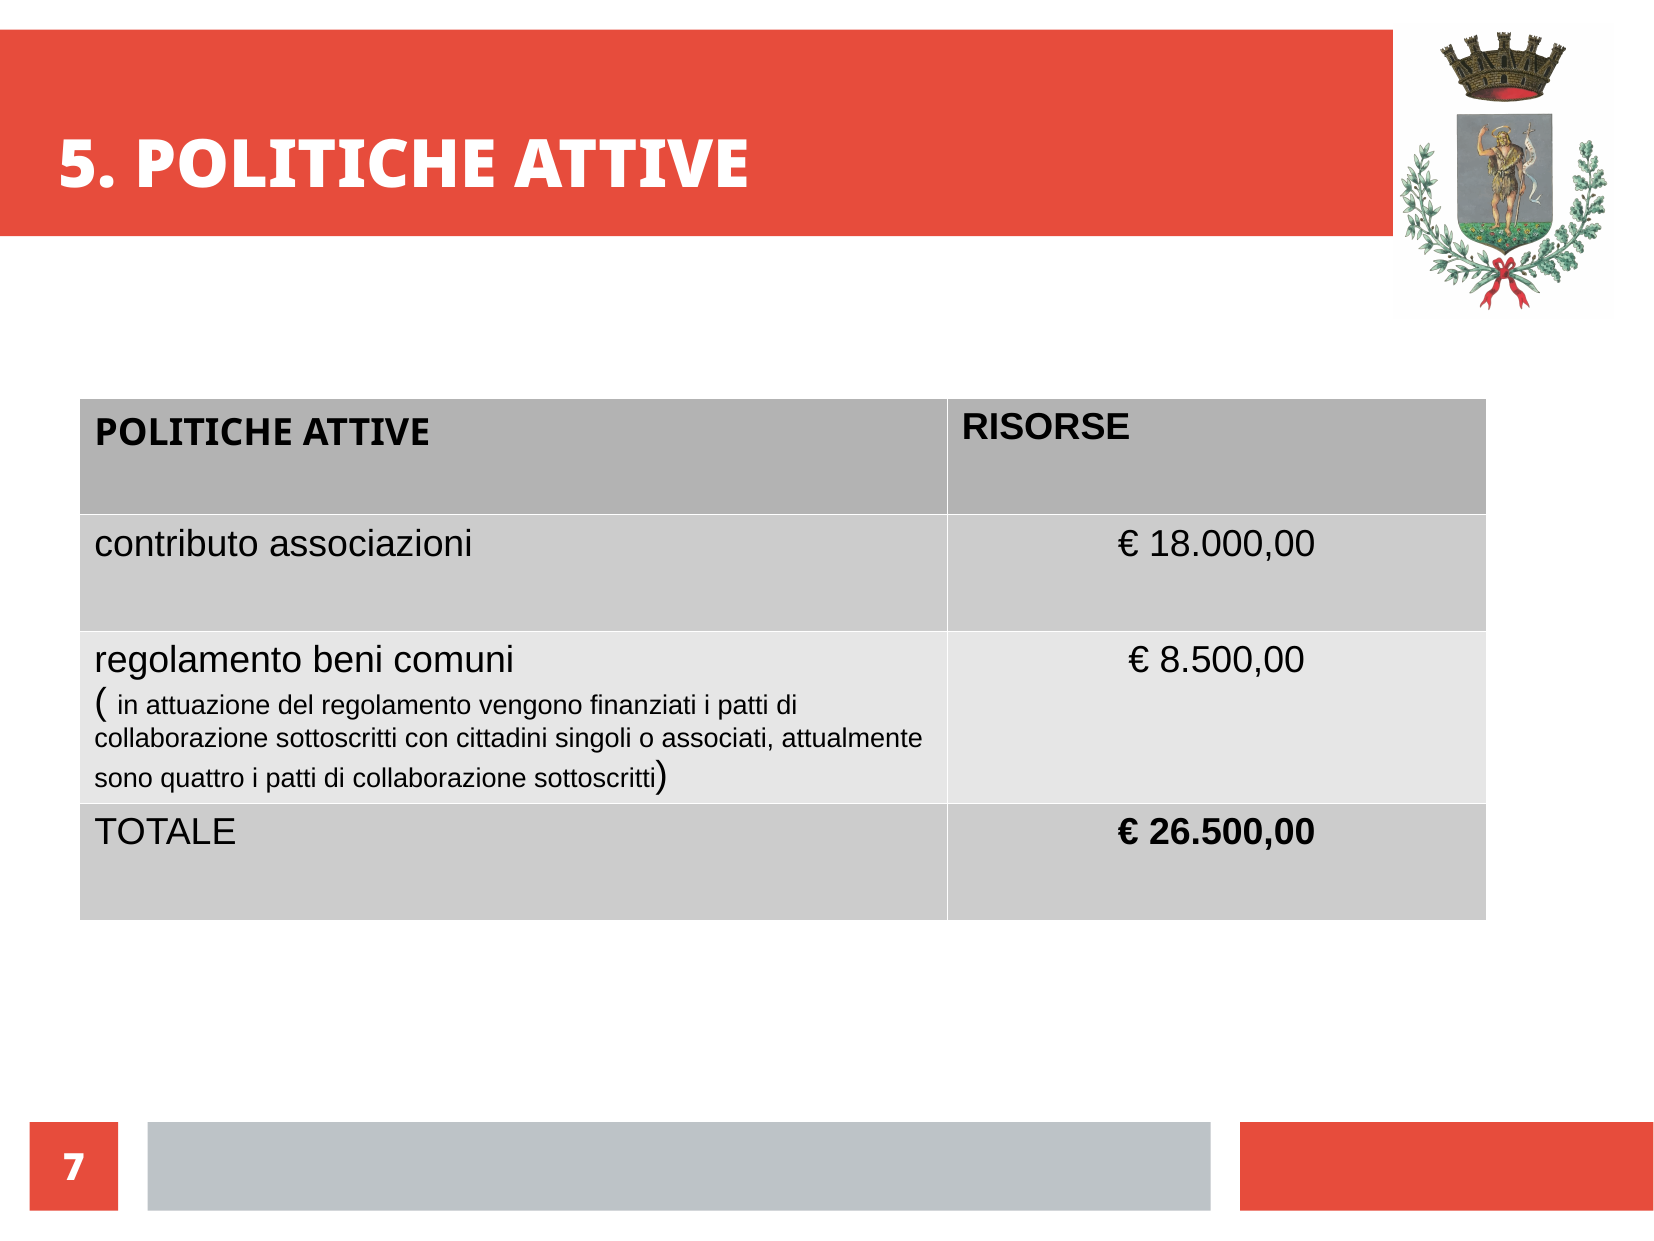

# 5. POLITICHE ATTIVE
| POLITICHE ATTIVE | RISORSE |
| --- | --- |
| contributo associazioni | € 18.000,00 |
| regolamento beni comuni ( in attuazione del regolamento vengono finanziati i patti di collaborazione sottoscritti con cittadini singoli o associati, attualmente sono quattro i patti di collaborazione sottoscritti) | € 8.500,00 |
| TOTALE | € 26.500,00 |
7